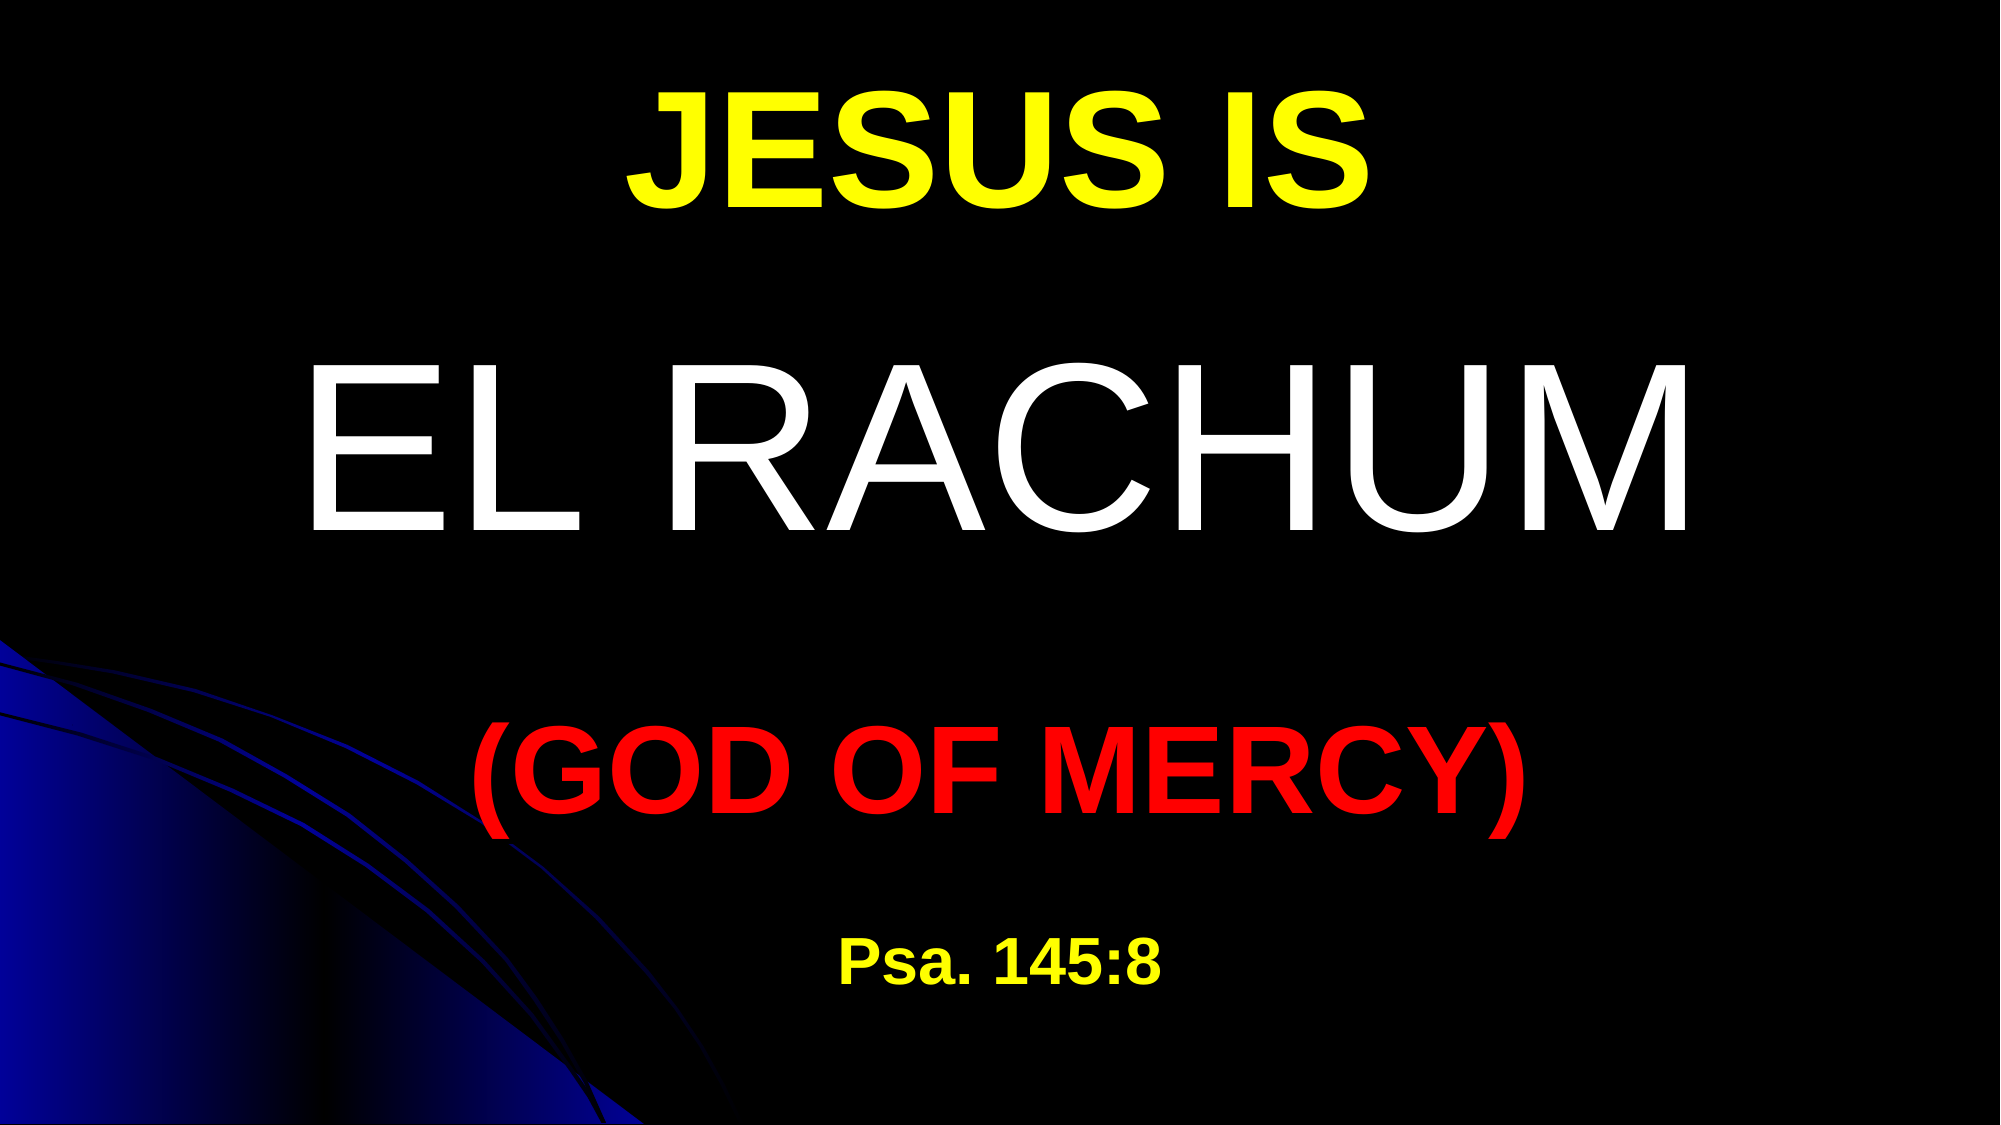

# JESUS IS EL RACHUM (GOD OF MERCY) Psa. 145:8